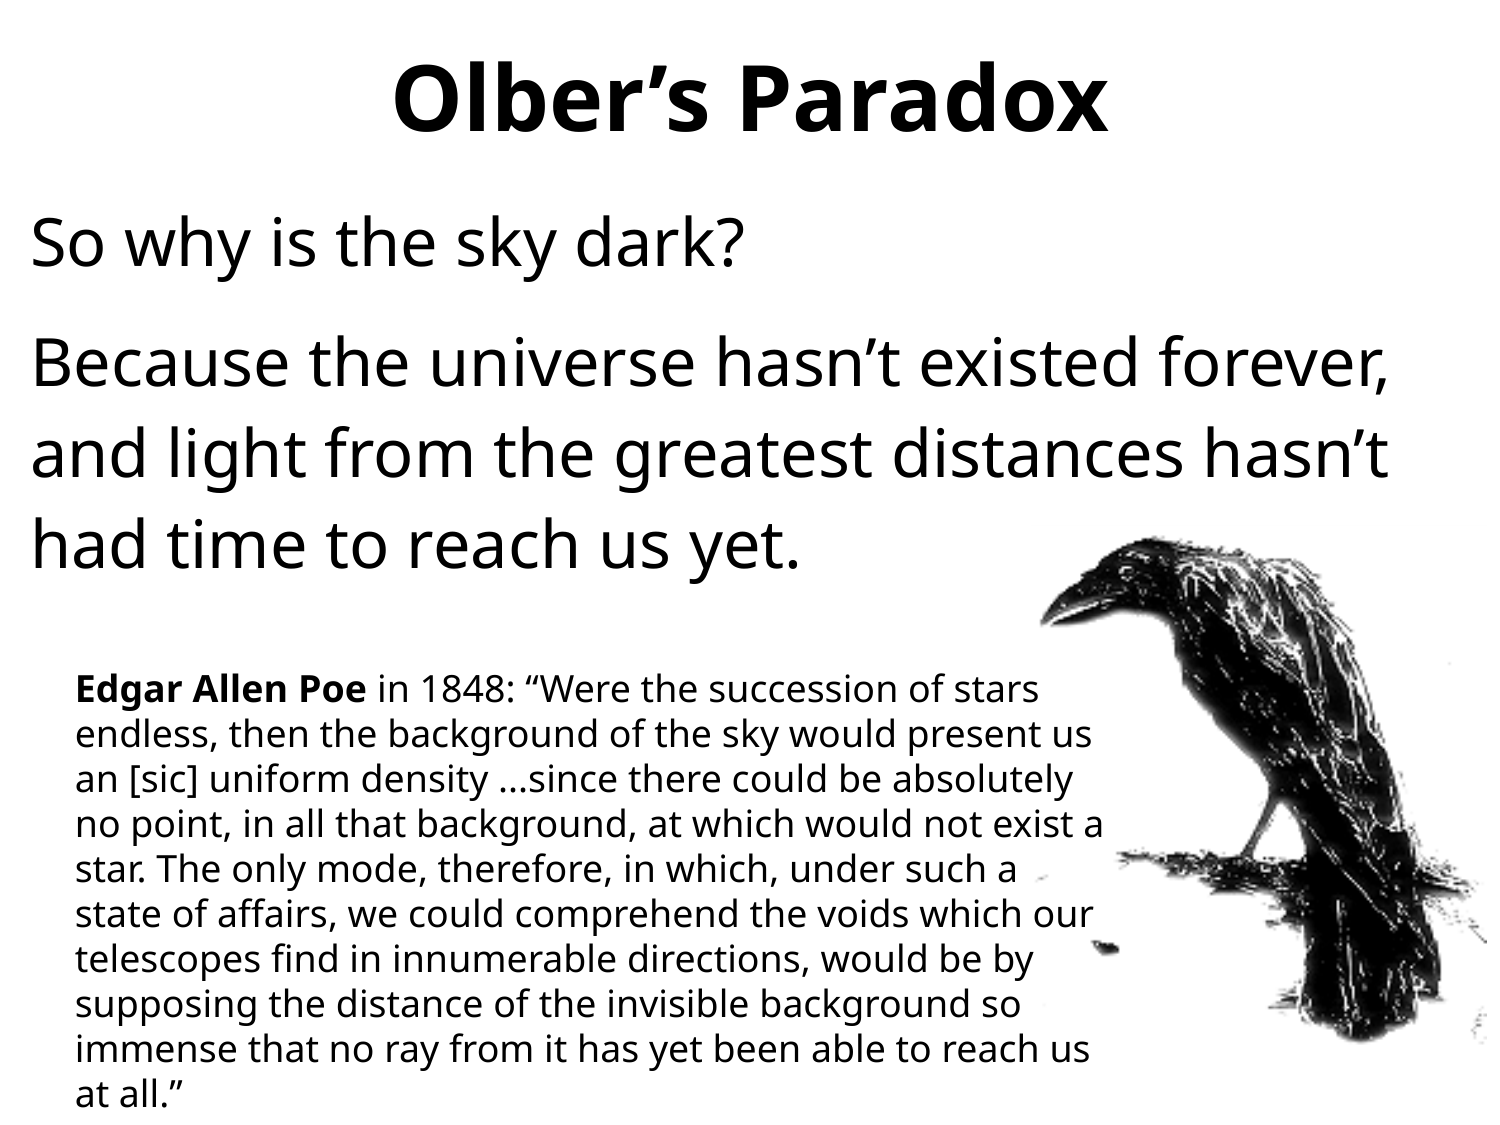

# Olber’s Paradox
So why is the sky dark?
Because the universe hasn’t existed forever, and light from the greatest distances hasn’t had time to reach us yet.
Edgar Allen Poe in 1848: “Were the succession of stars endless, then the background of the sky would present us an [sic] uniform density ...since there could be absolutely no point, in all that background, at which would not exist a star. The only mode, therefore, in which, under such a state of affairs, we could comprehend the voids which our telescopes find in innumerable directions, would be by supposing the distance of the invisible background so immense that no ray from it has yet been able to reach us at all.”